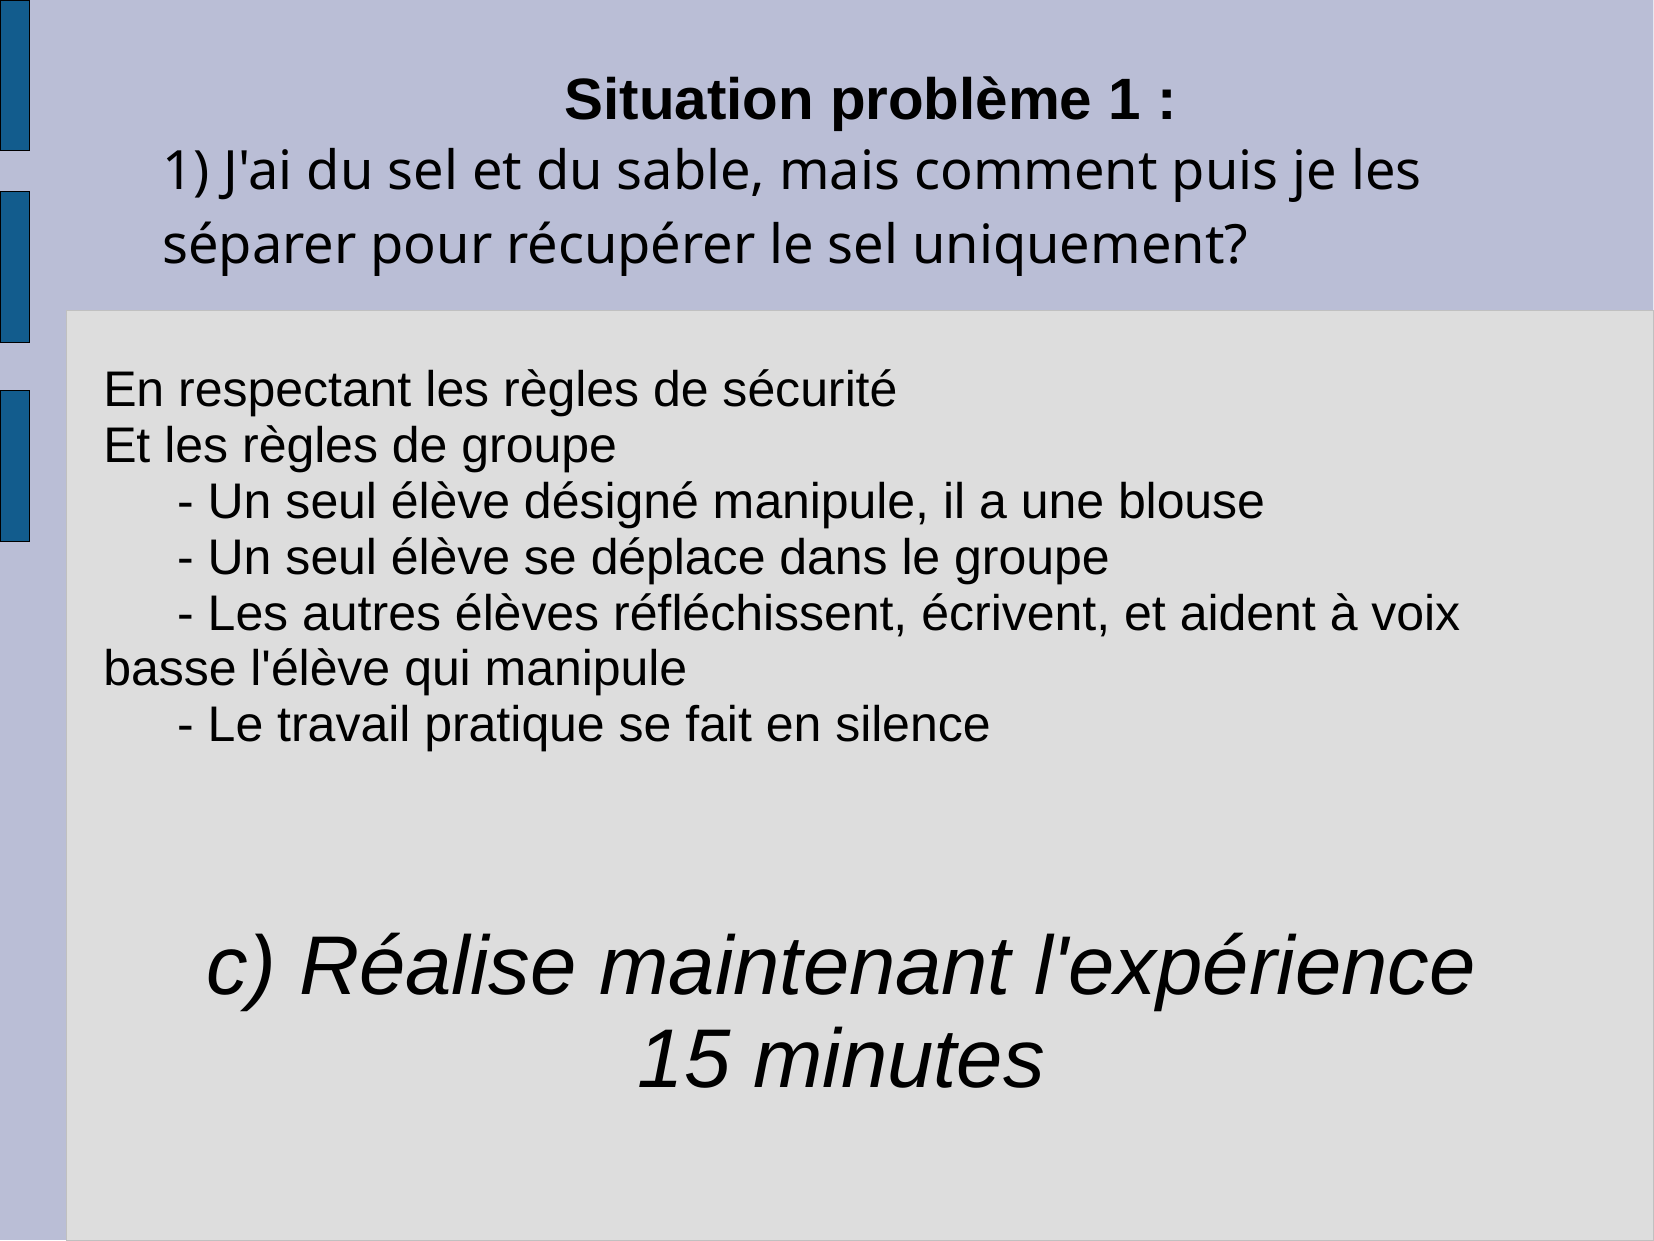

Situation problème 1 :
1) J'ai du sel et du sable, mais comment puis je les séparer pour récupérer le sel uniquement?
En respectant les règles de sécurité
Et les règles de groupe
	- Un seul élève désigné manipule, il a une blouse
	- Un seul élève se déplace dans le groupe
	- Les autres élèves réfléchissent, écrivent, et aident à voix basse l'élève qui manipule
	- Le travail pratique se fait en silence
c) Réalise maintenant l'expérience
15 minutes